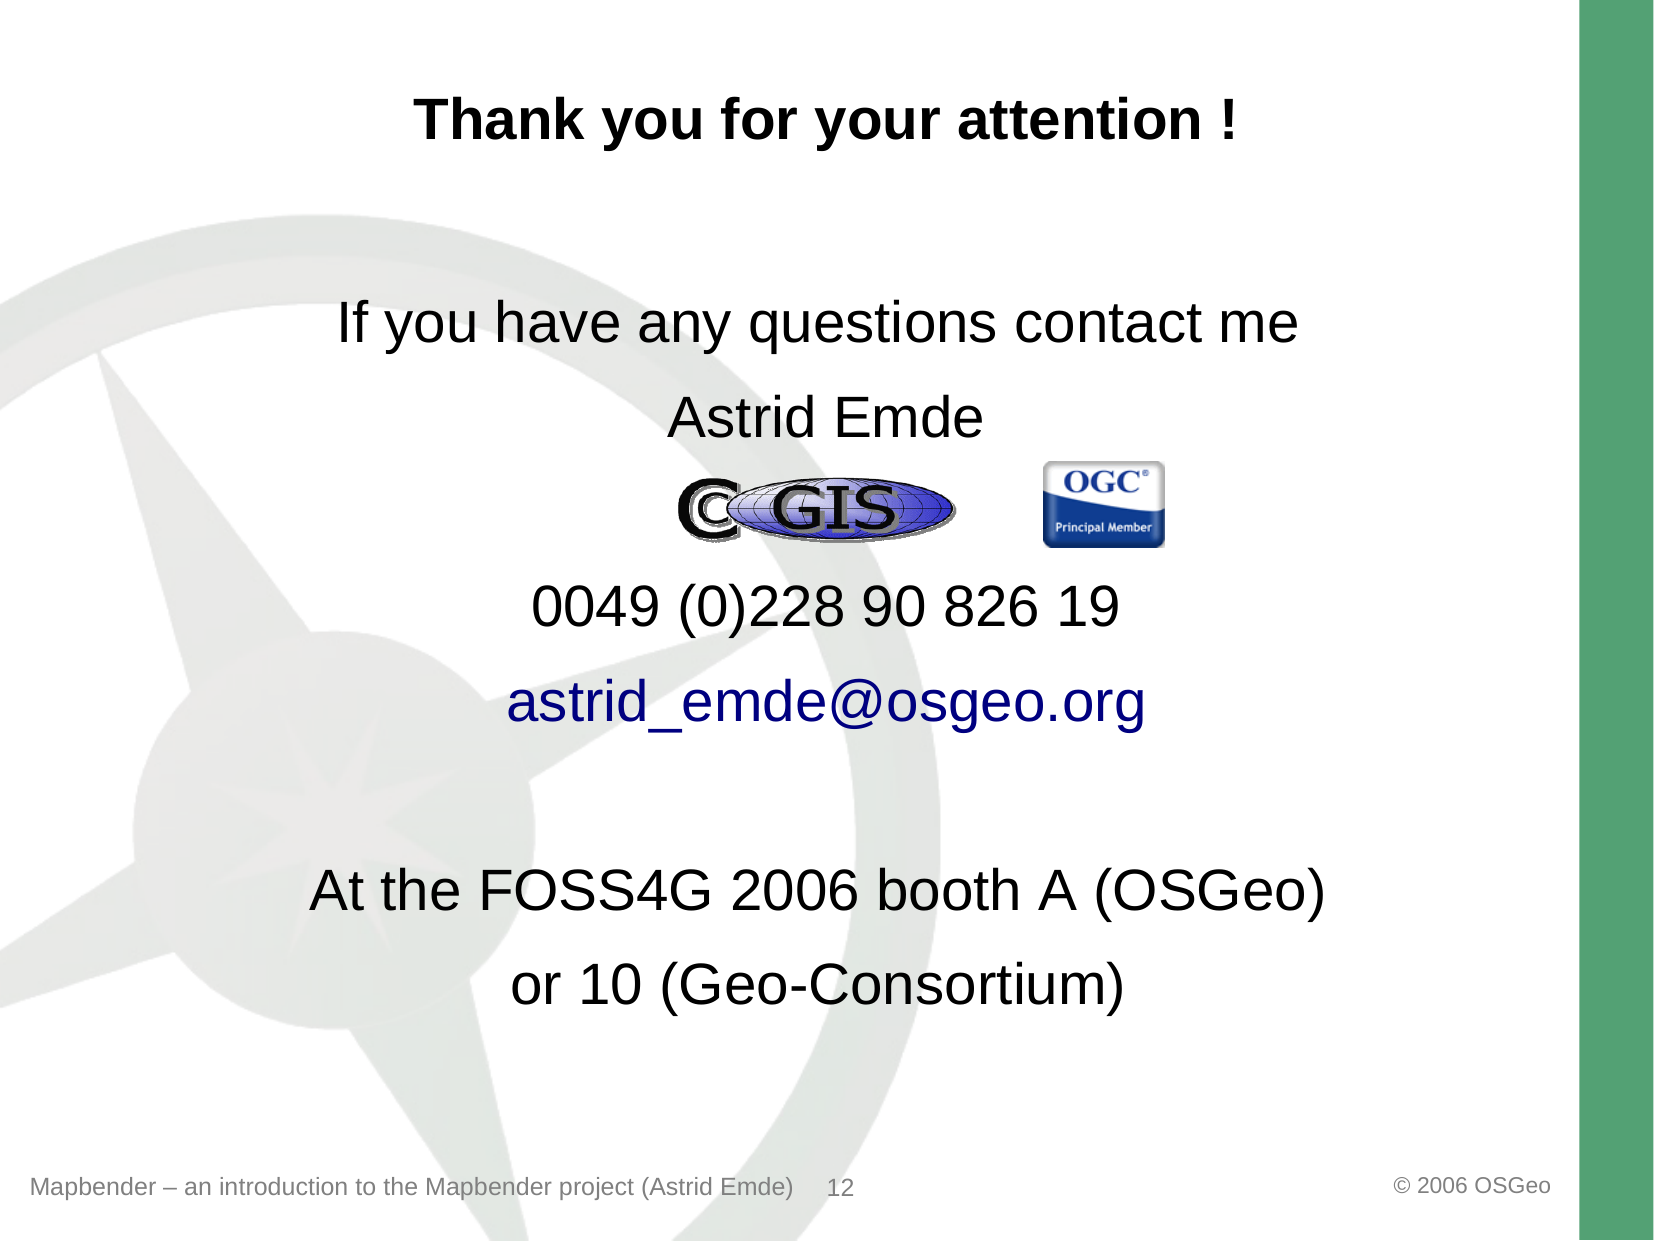

# Thank you for your attention !
If you have any questions contact me
Astrid Emde
0049 (0)228 90 826 19
astrid_emde@osgeo.org
At the FOSS4G 2006 booth A (OSGeo)
or 10 (Geo-Consortium)